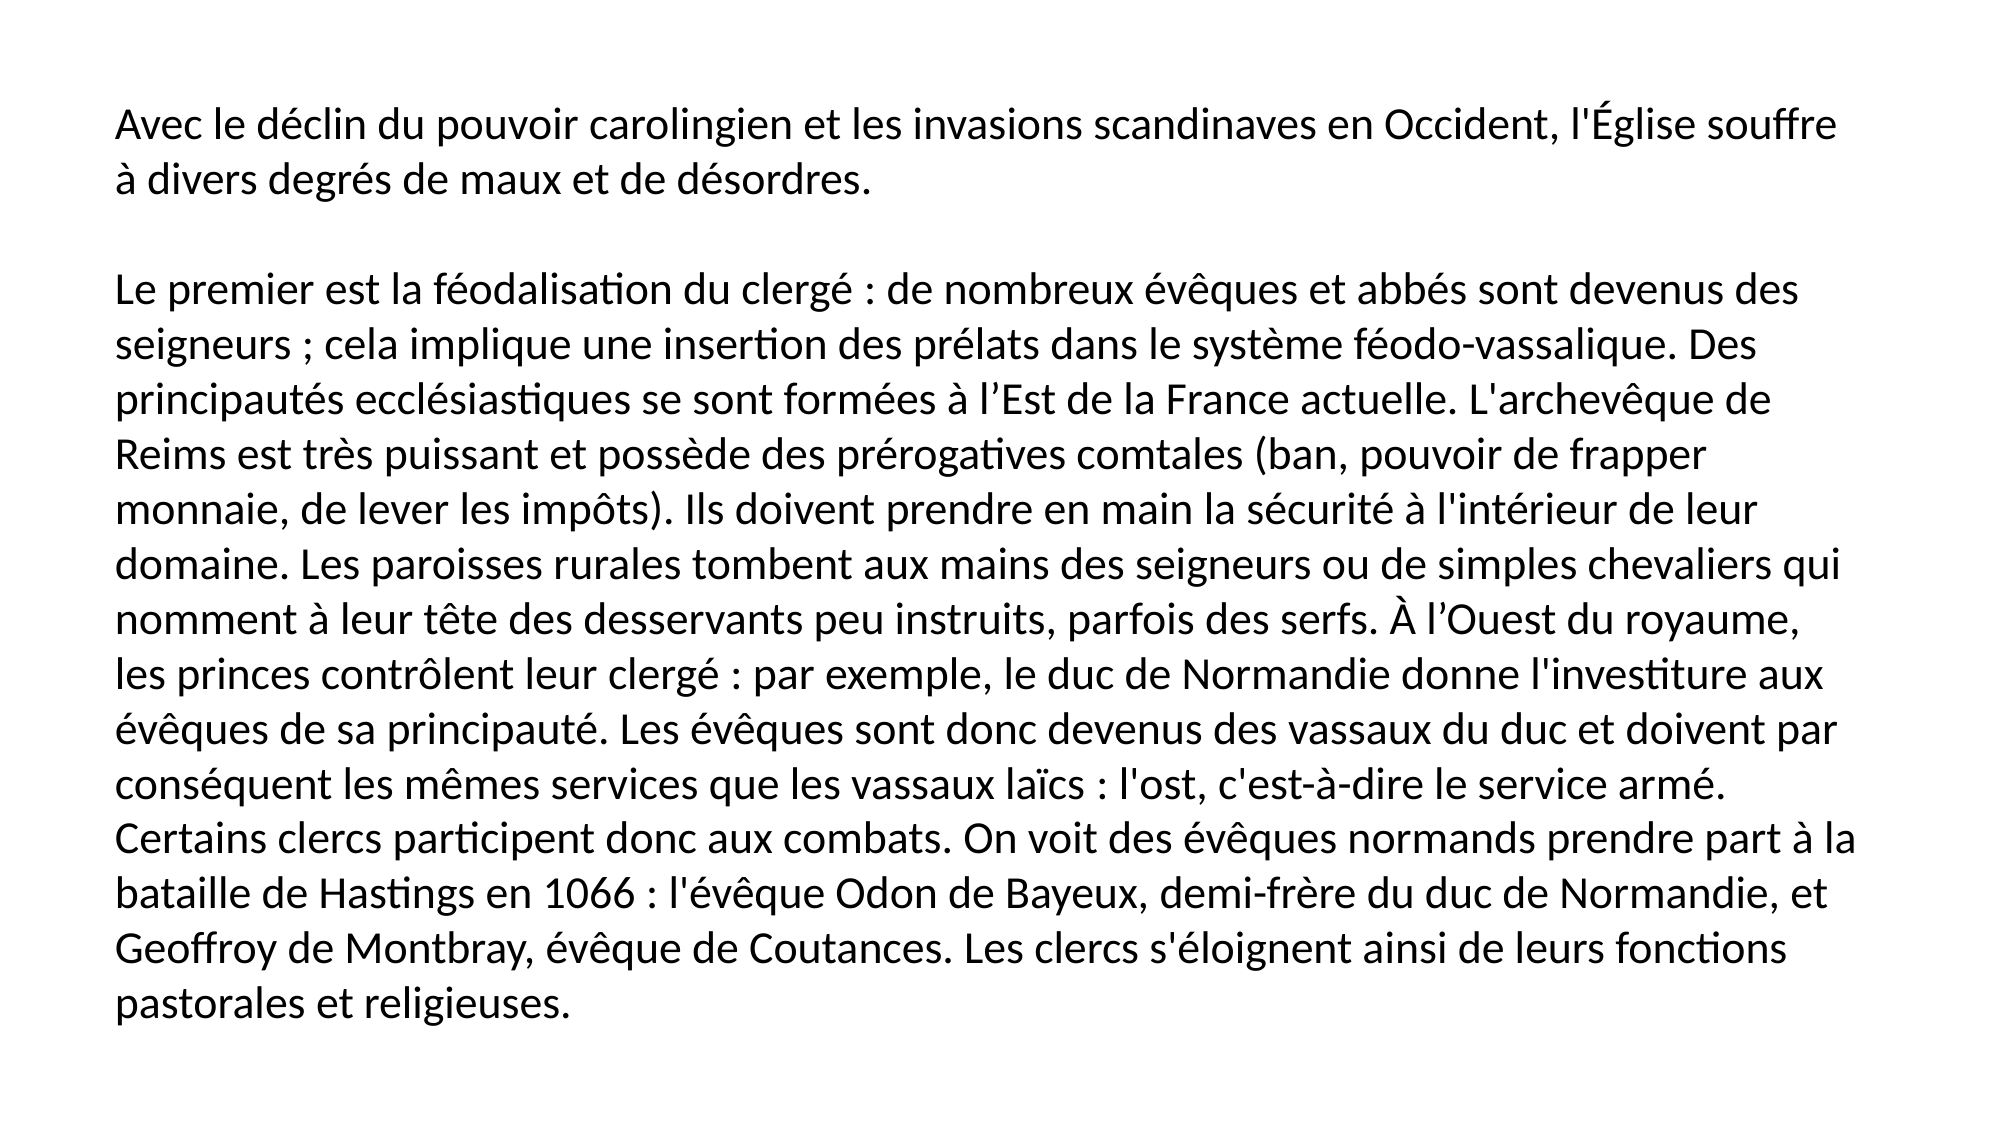

Avec le déclin du pouvoir carolingien et les invasions scandinaves en Occident, l'Église souffre à divers degrés de maux et de désordres.
Le premier est la féodalisation du clergé : de nombreux évêques et abbés sont devenus des seigneurs ; cela implique une insertion des prélats dans le système féodo-vassalique. Des principautés ecclésiastiques se sont formées à l’Est de la France actuelle. L'archevêque de Reims est très puissant et possède des prérogatives comtales (ban, pouvoir de frapper monnaie, de lever les impôts). Ils doivent prendre en main la sécurité à l'intérieur de leur domaine. Les paroisses rurales tombent aux mains des seigneurs ou de simples chevaliers qui nomment à leur tête des desservants peu instruits, parfois des serfs. À l’Ouest du royaume, les princes contrôlent leur clergé : par exemple, le duc de Normandie donne l'investiture aux évêques de sa principauté. Les évêques sont donc devenus des vassaux du duc et doivent par conséquent les mêmes services que les vassaux laïcs : l'ost, c'est-à-dire le service armé. Certains clercs participent donc aux combats. On voit des évêques normands prendre part à la bataille de Hastings en 1066 : l'évêque Odon de Bayeux, demi-frère du duc de Normandie, et Geoffroy de Montbray, évêque de Coutances. Les clercs s'éloignent ainsi de leurs fonctions pastorales et religieuses.